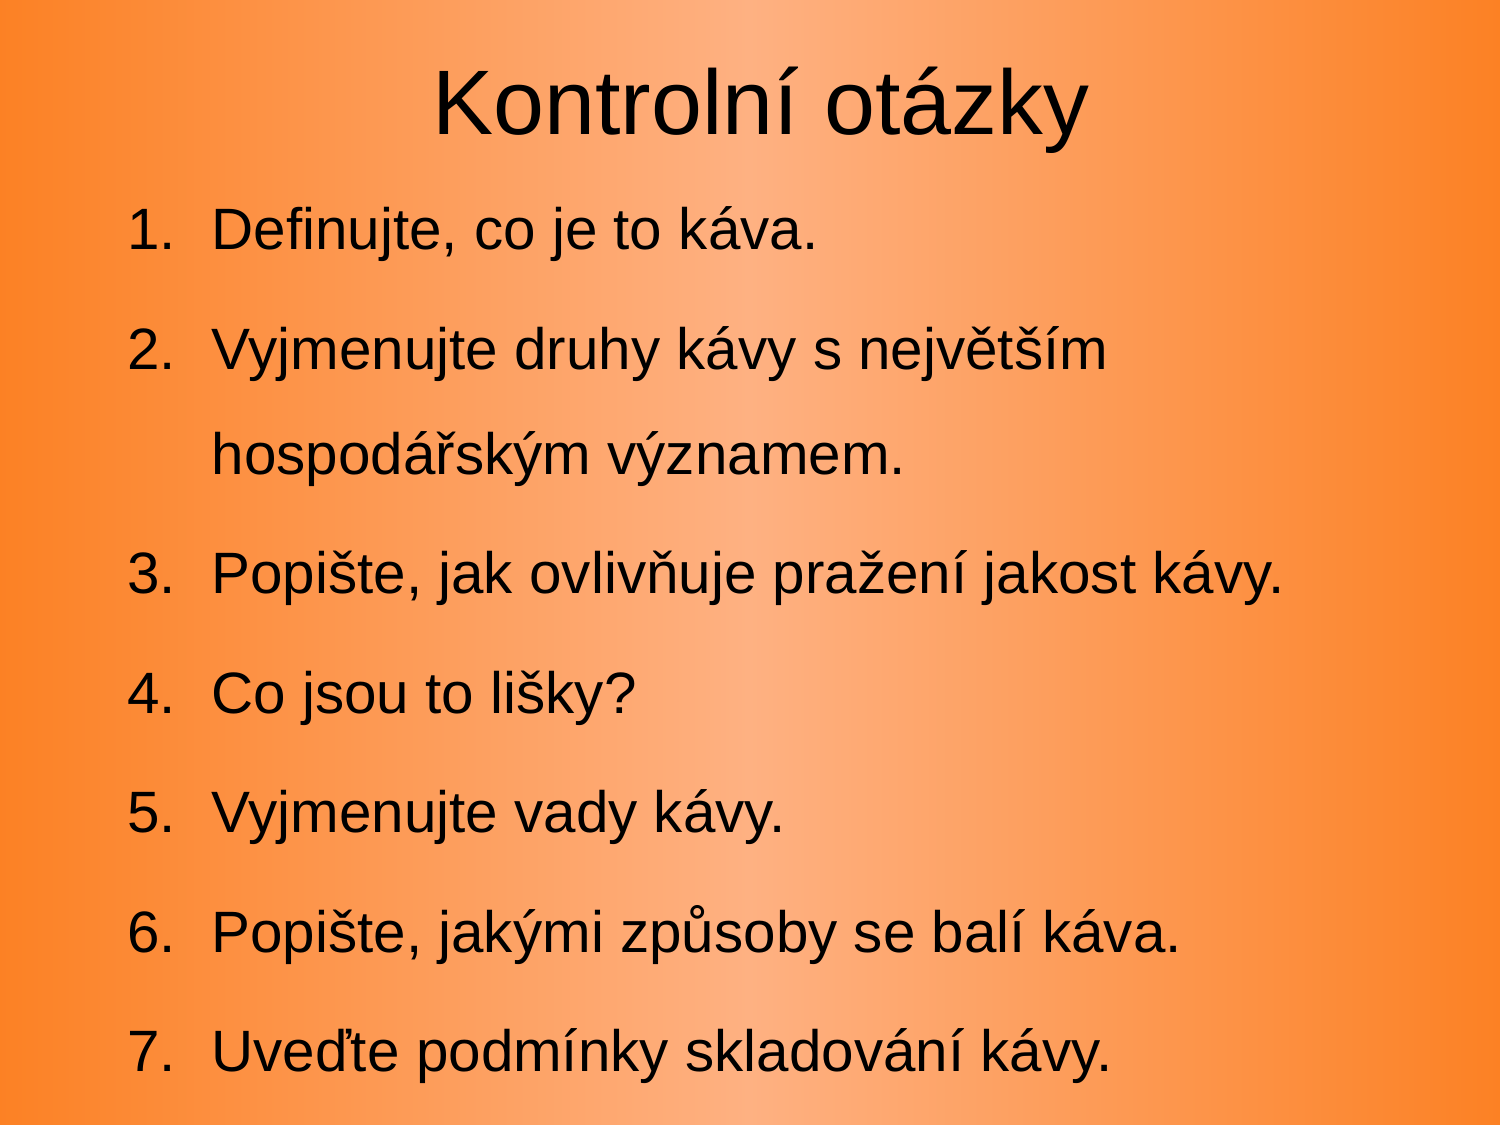

# Kontrolní otázky
Definujte, co je to káva.
Vyjmenujte druhy kávy s největším hospodářským významem.
Popište, jak ovlivňuje pražení jakost kávy.
Co jsou to lišky?
Vyjmenujte vady kávy.
Popište, jakými způsoby se balí káva.
Uveďte podmínky skladování kávy.